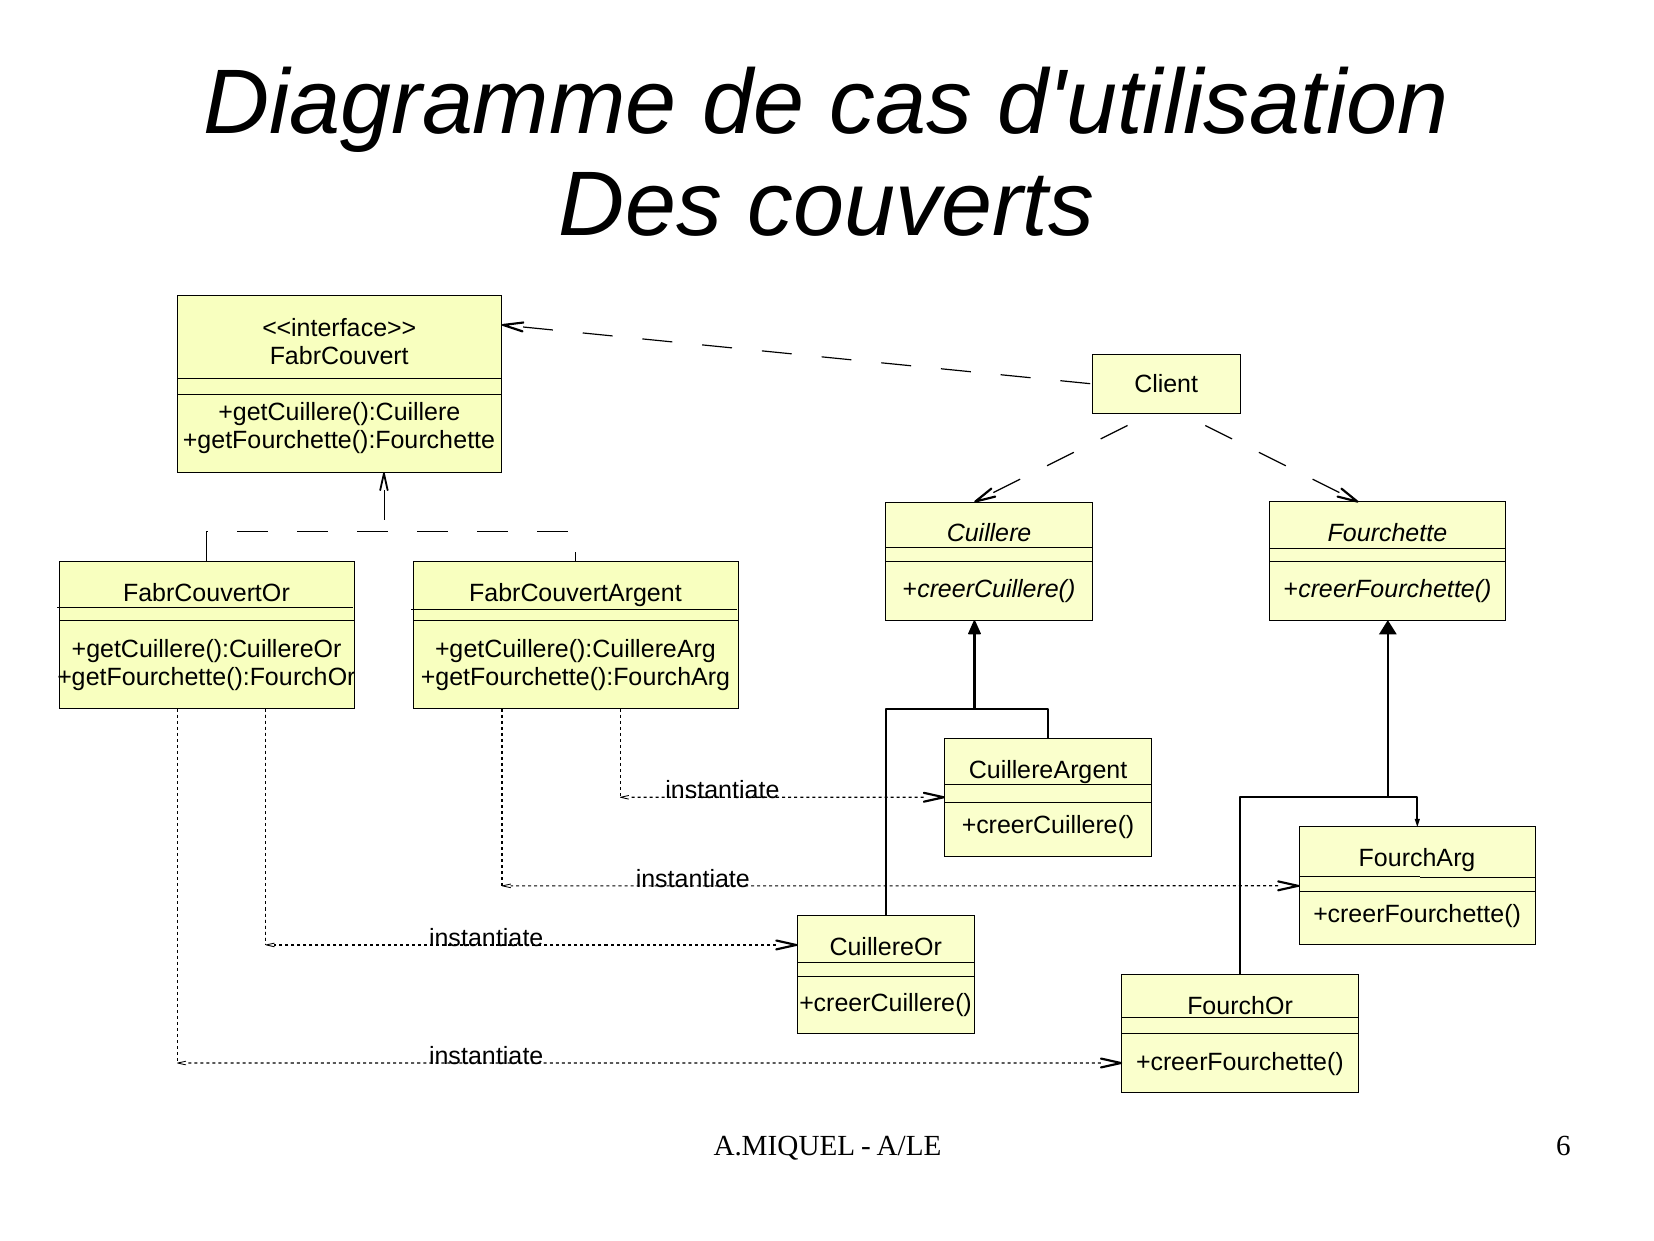

# Diagramme de cas d'utilisation Des couverts
<<interface>>
FabrCouvert
+getCuillere():Cuillere
+getFourchette():Fourchette
Client
Fourchette
+creerFourchette()
Cuillere
+creerCuillere()
FabrCouvertOr
+getCuillere():CuillereOr
+getFourchette():FourchOr
FabrCouvertArgent
+getCuillere():CuillereArg
+getFourchette():FourchArg
CuillereArgent
+creerCuillere()
instantiate
FourchArg
+creerFourchette()
instantiate
instantiate
CuillereOr
+creerCuillere()
FourchOr
+creerFourchette()
instantiate
A.MIQUEL - A/LE
6